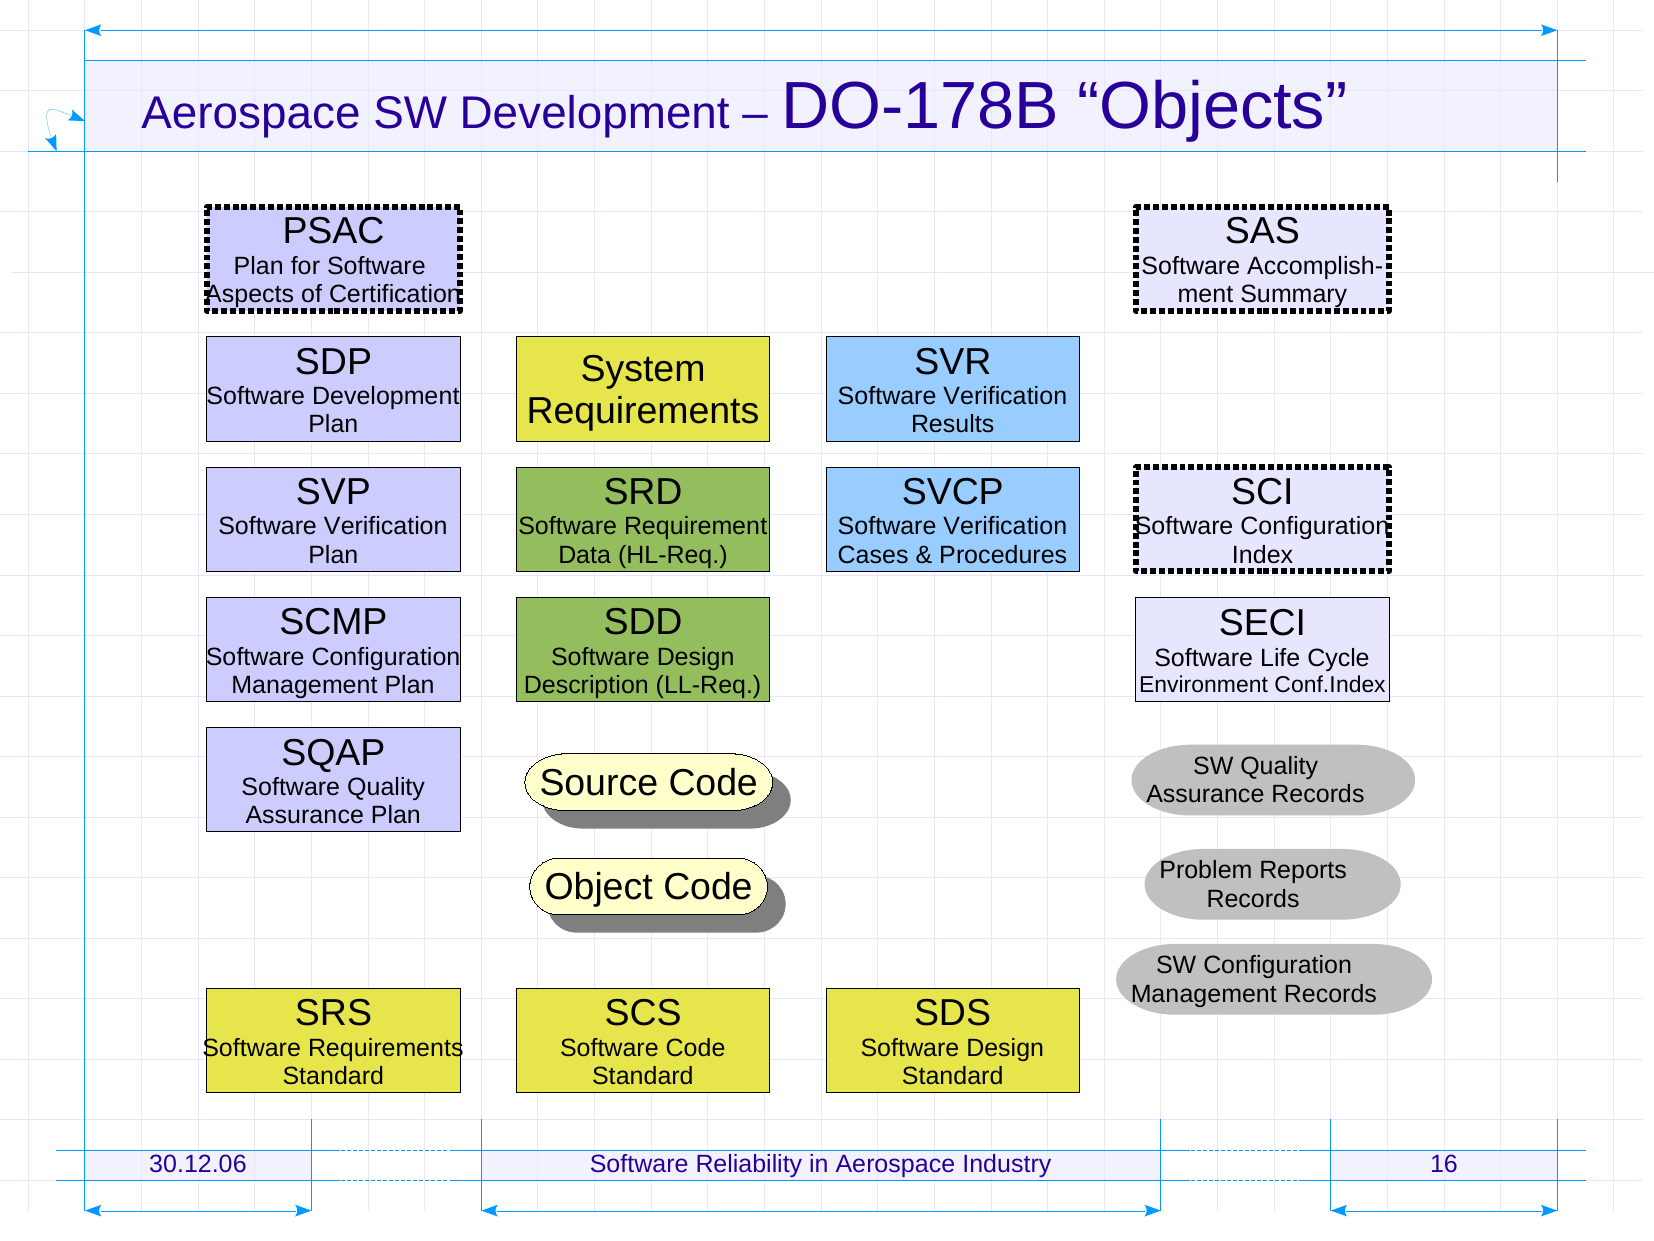

# Aerospace SW Development – DO-178B “Objects”
PSAC
Plan for Software
Aspects of Certification
SAS
Software Accomplish-
ment Summary
SDP
Software Development
Plan
System
Requirements
SVR
Software Verification
Results
SVP
Software Verification
Plan
SRD
Software Requirement
Data (HL-Req.)
SVCP
Software Verification
Cases & Procedures
SCI
Software Configuration
Index
SCMP
Software Configuration
Management Plan
SDD
Software Design
Description (LL-Req.)
SECI
Software Life Cycle
Environment Conf.Index
SQAP
Software Quality
Assurance Plan
SW Quality
Assurance Records
Source Code
Problem Reports
Records
Object Code
SW Configuration
Management Records
SRS
Software Requirements
Standard
SCS
Software Code
Standard
SDS
Software Design
Standard
30.12.06
Software Reliability in Aerospace Industry
16